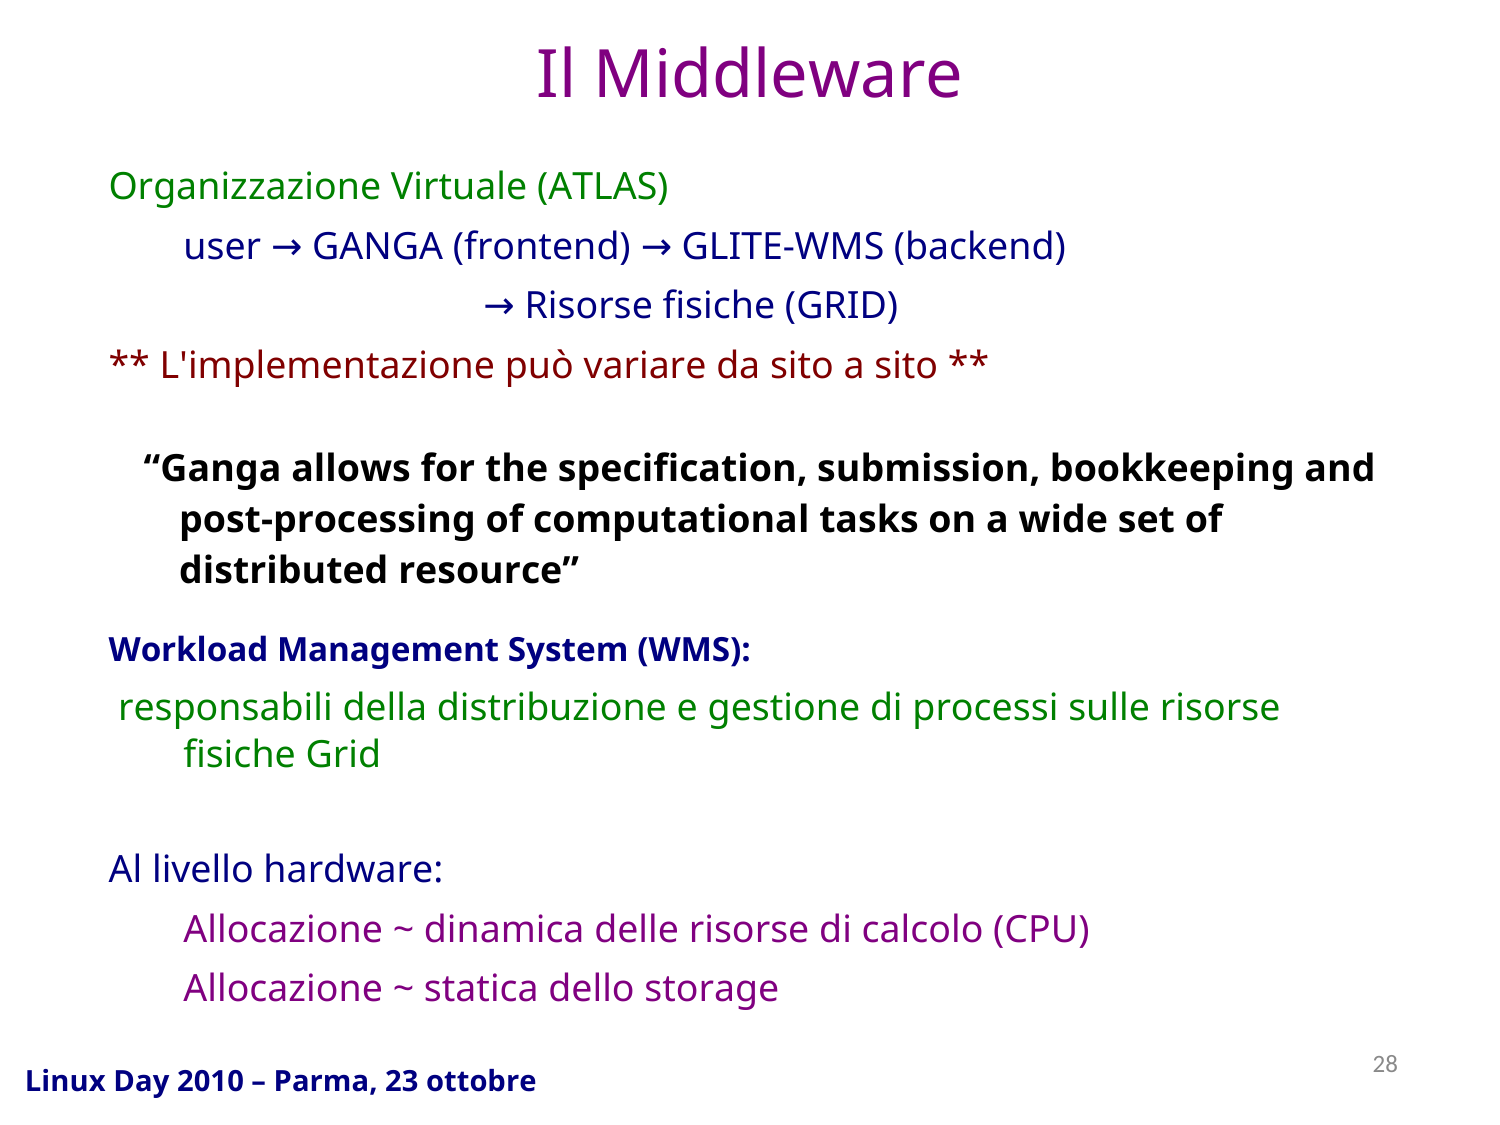

Il Middleware
# Organizzazione Virtuale (ATLAS)‏
	user → GANGA (frontend) → GLITE-WMS (backend)‏
					→ Risorse fisiche (GRID)
** L'implementazione può variare da sito a sito **
“Ganga allows for the specification, submission, bookkeeping and post-processing of computational tasks on a wide set of distributed resource”
Workload Management System (WMS):
 responsabili della distribuzione e gestione di processi sulle risorse fisiche Grid
Al livello hardware:
	Allocazione ~ dinamica delle risorse di calcolo (CPU)‏
	Allocazione ~ statica dello storage
28